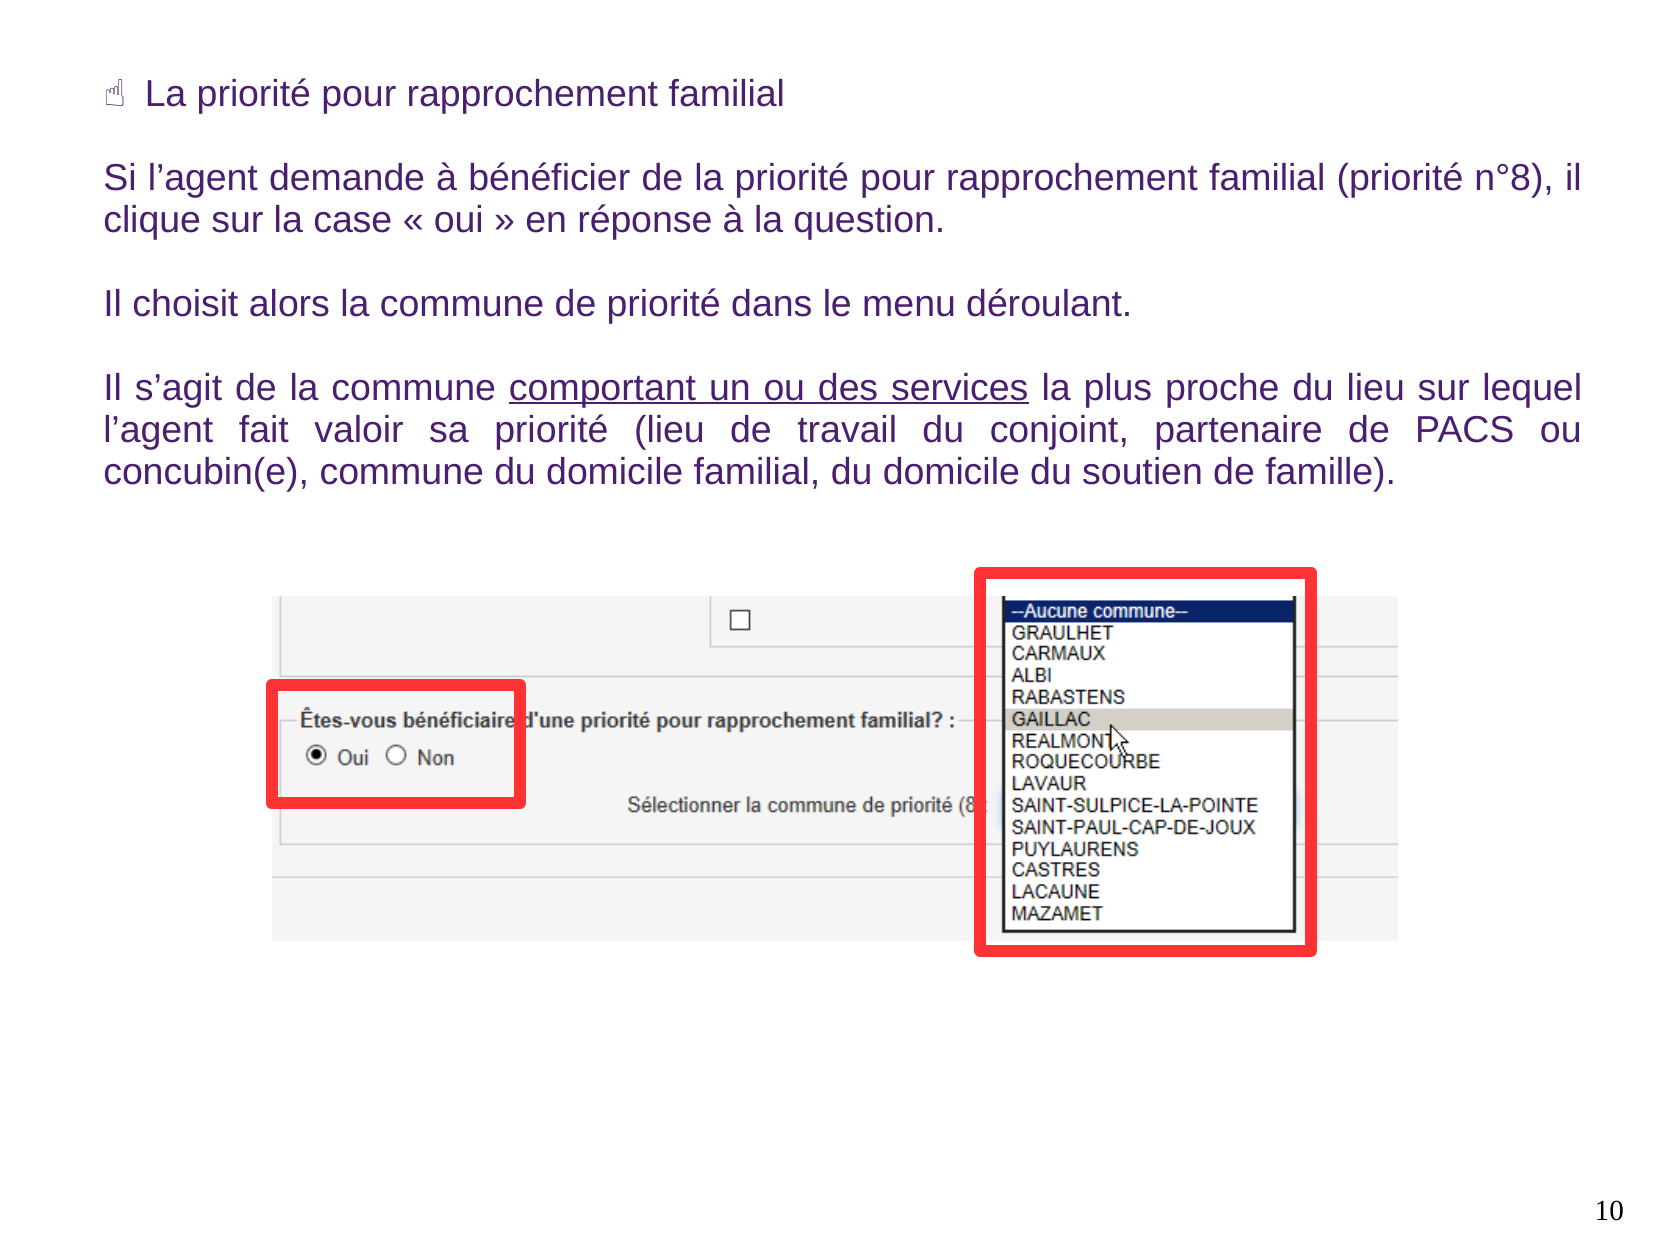

 La priorité pour rapprochement familial
Si l’agent demande à bénéficier de la priorité pour rapprochement familial (priorité n°8), il clique sur la case « oui » en réponse à la question.
Il choisit alors la commune de priorité dans le menu déroulant.
Il s’agit de la commune comportant un ou des services la plus proche du lieu sur lequel l’agent fait valoir sa priorité (lieu de travail du conjoint, partenaire de PACS ou concubin(e), commune du domicile familial, du domicile du soutien de famille).
10